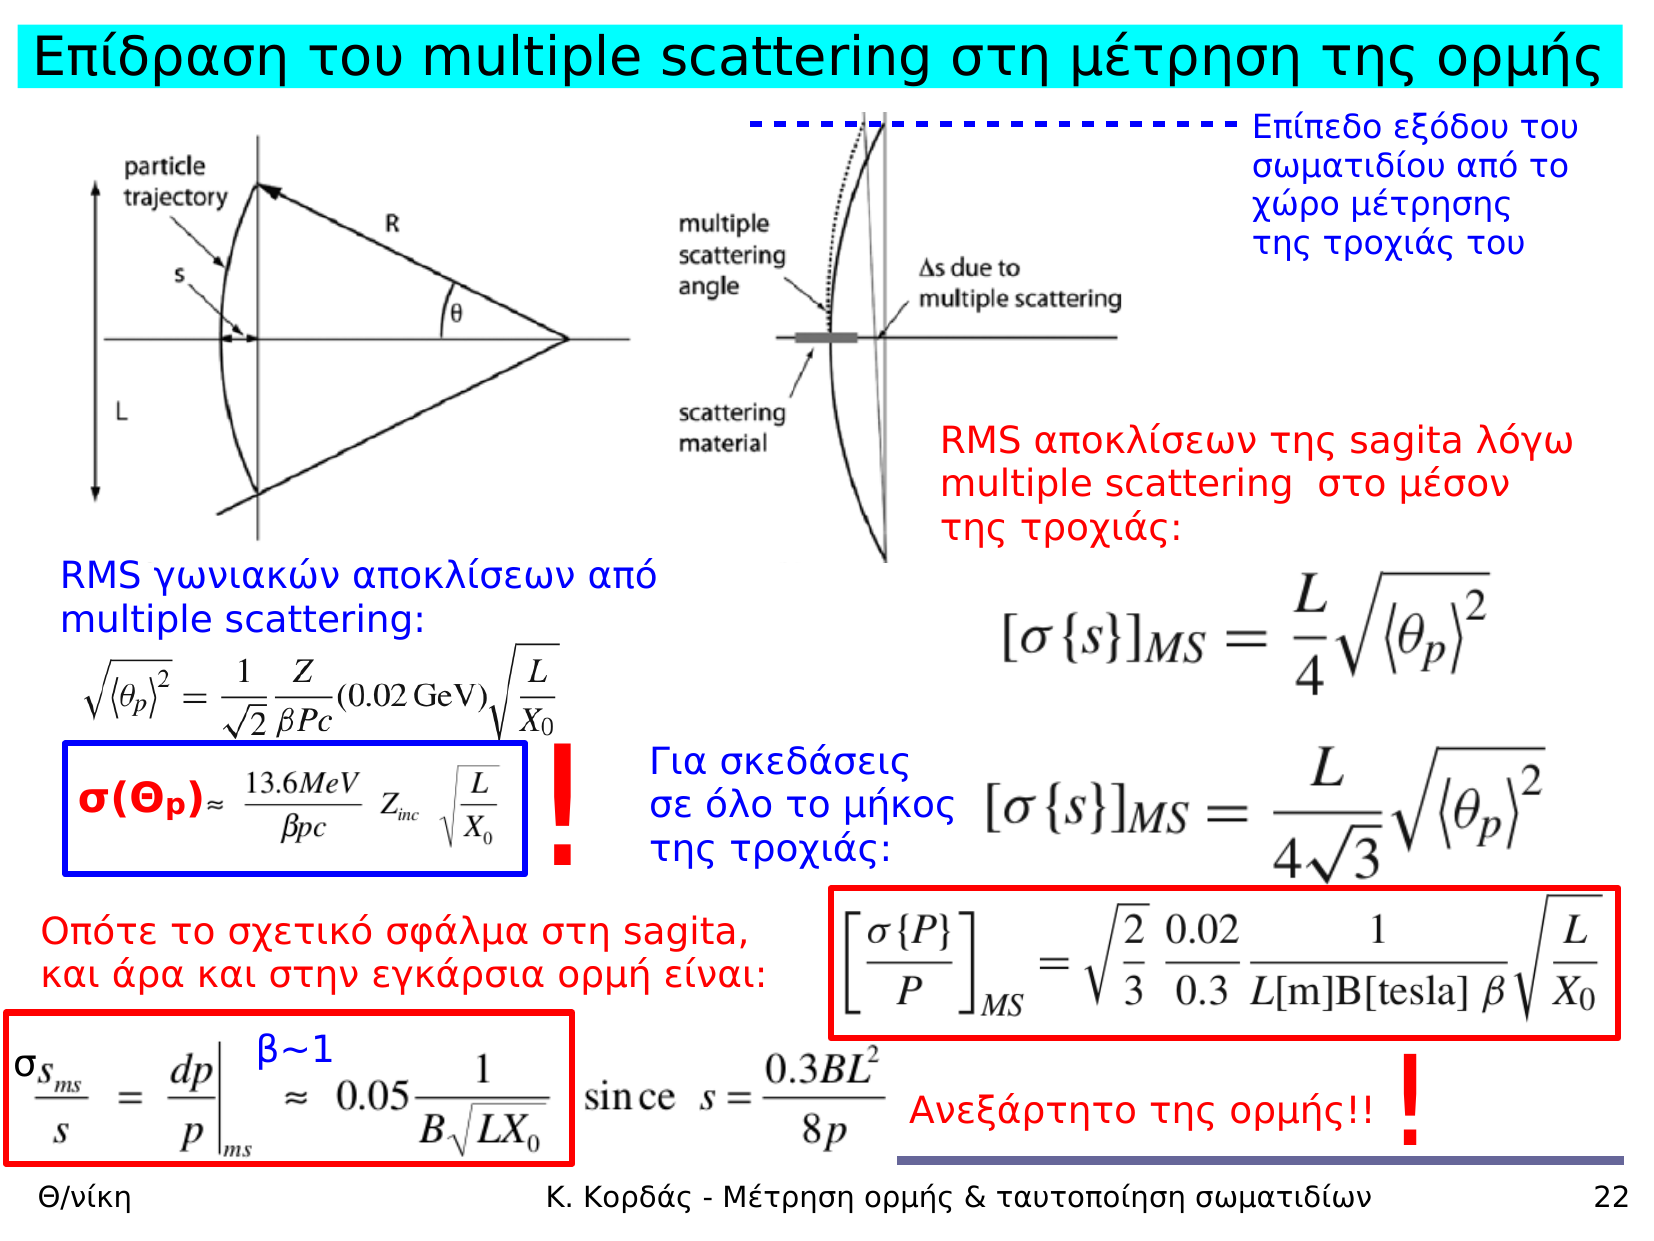

# Επίδραση του multiple scattering στη μέτρηση της ορμής
Επίπεδο εξόδου του
σωματιδίου από το
χώρο μέτρησης
της τροχιάς του
RMS αποκλίσεων της sagita λόγω
multiple scattering στο μέσον
της τροχιάς:
RMS γωνιακών αποκλίσεων από
multiple scattering:
!
Για σκεδάσεις
σε όλο το μήκος
της τροχιάς:
σ(Θp)
Οπότε το σχετικό σφάλμα στη sagita,
και άρα και στην εγκάρσια ορμή είναι:
β~1
!
σ
Ανεξάρτητο της ορμής!!
Θ/νίκη
Κ. Κορδάς - Μέτρηση ορμής & ταυτοποίηση σωματιδίων
22